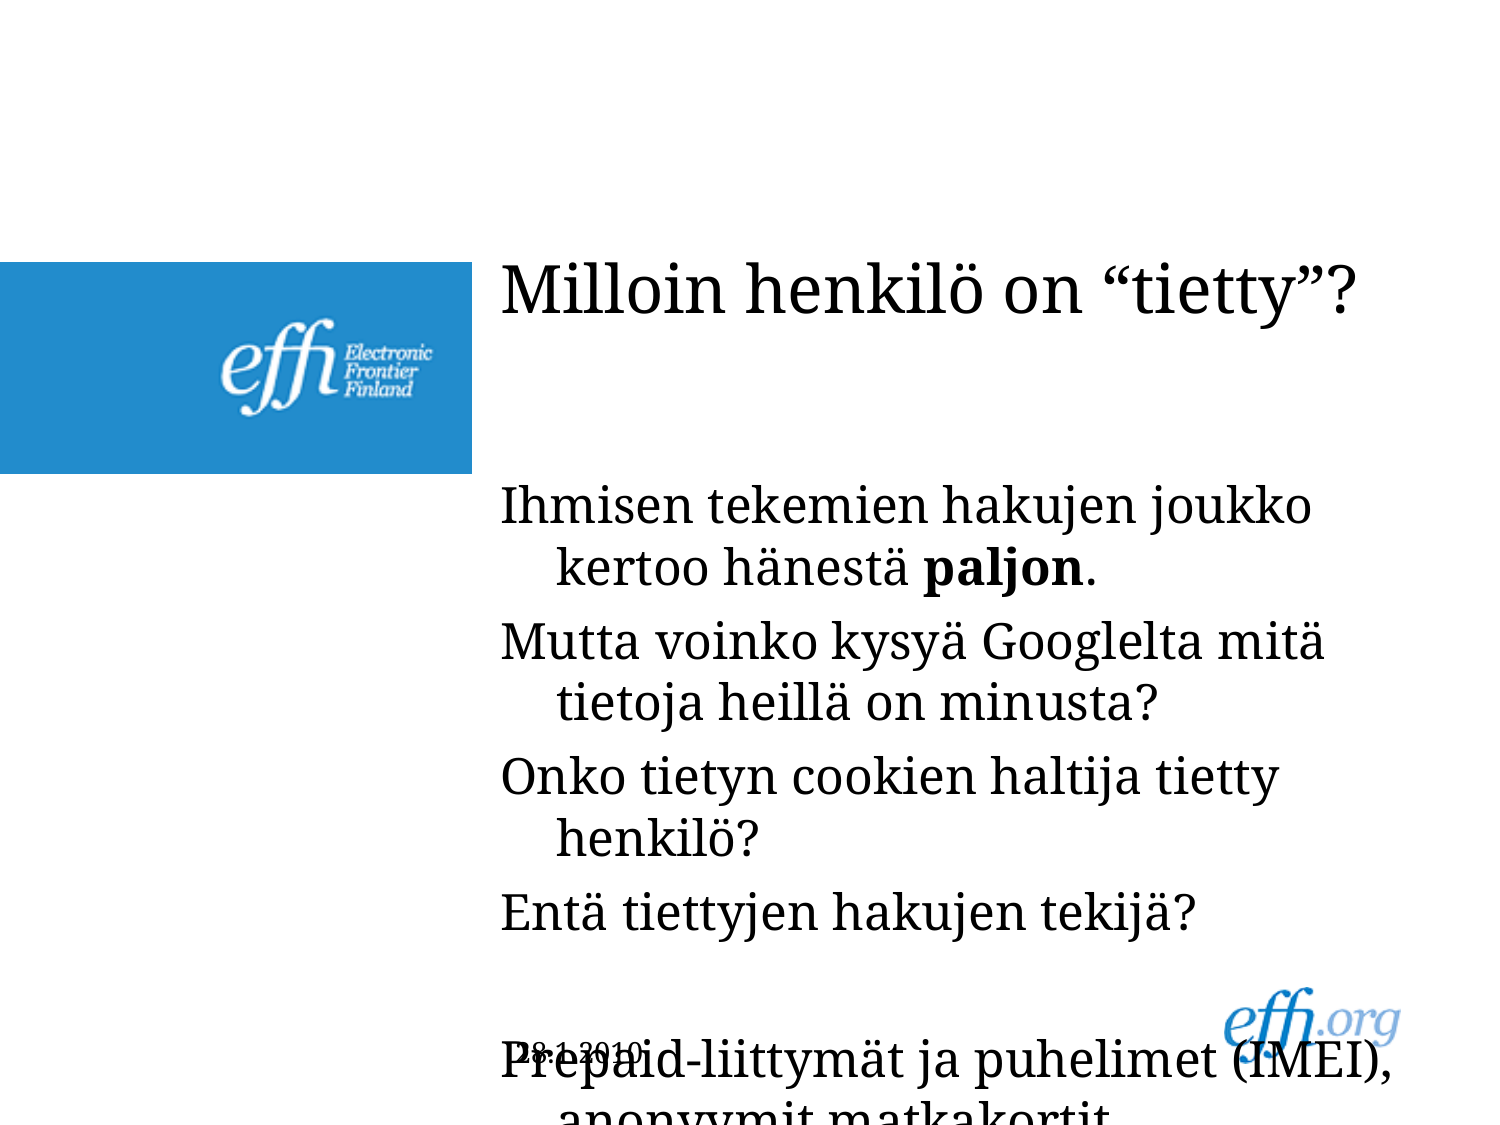

# Milloin henkilö on “tietty”?
Ihmisen tekemien hakujen joukko kertoo hänestä paljon.
Mutta voinko kysyä Googlelta mitä tietoja heillä on minusta?
Onko tietyn cookien haltija tietty henkilö?
Entä tiettyjen hakujen tekijä?
Prepaid-liittymät ja puhelimet (IMEI), anonyymit matkakortit...